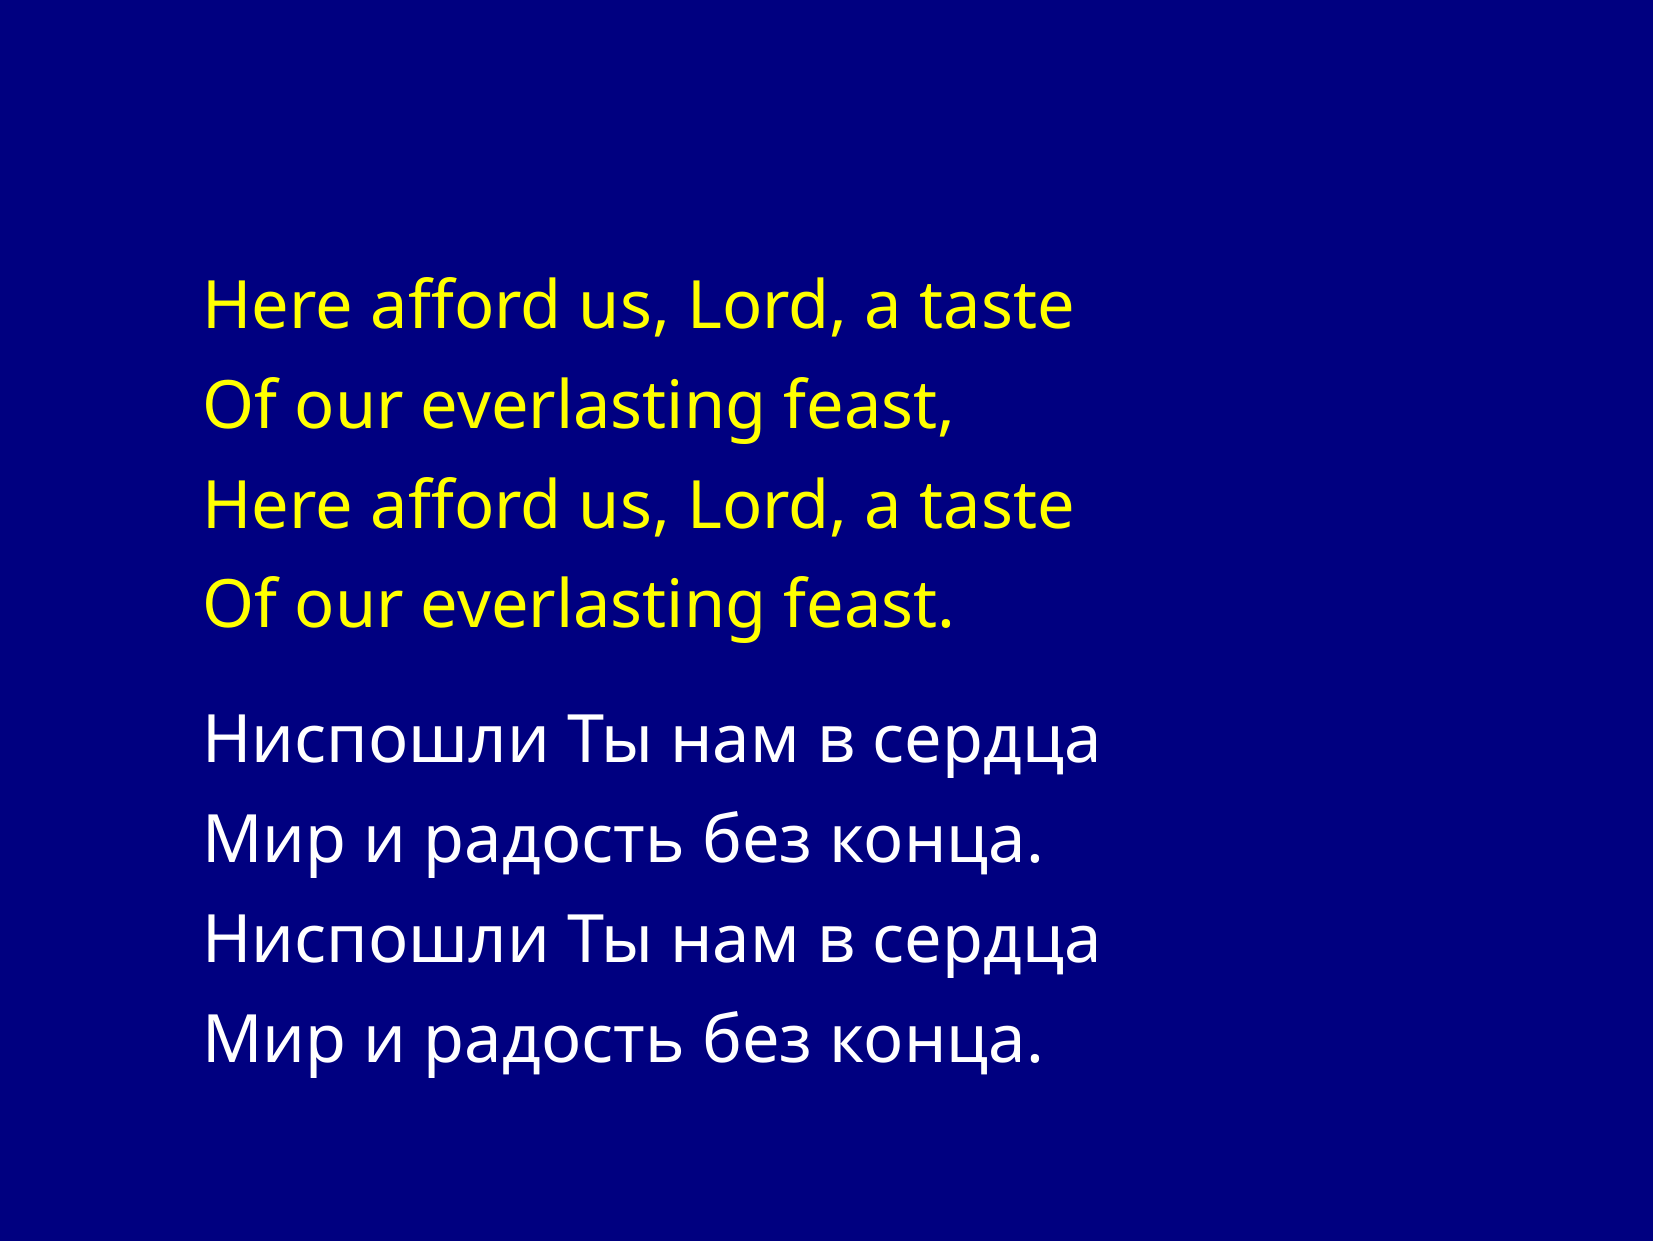

Here afford us, Lord, a taste
	Of our everlasting feast,
	Here afford us, Lord, a taste
	Of our everlasting feast.
	Ниспошли Ты нам в сердца
	Мир и радость без конца.
	Ниспошли Ты нам в сердца
	Мир и радость без конца.